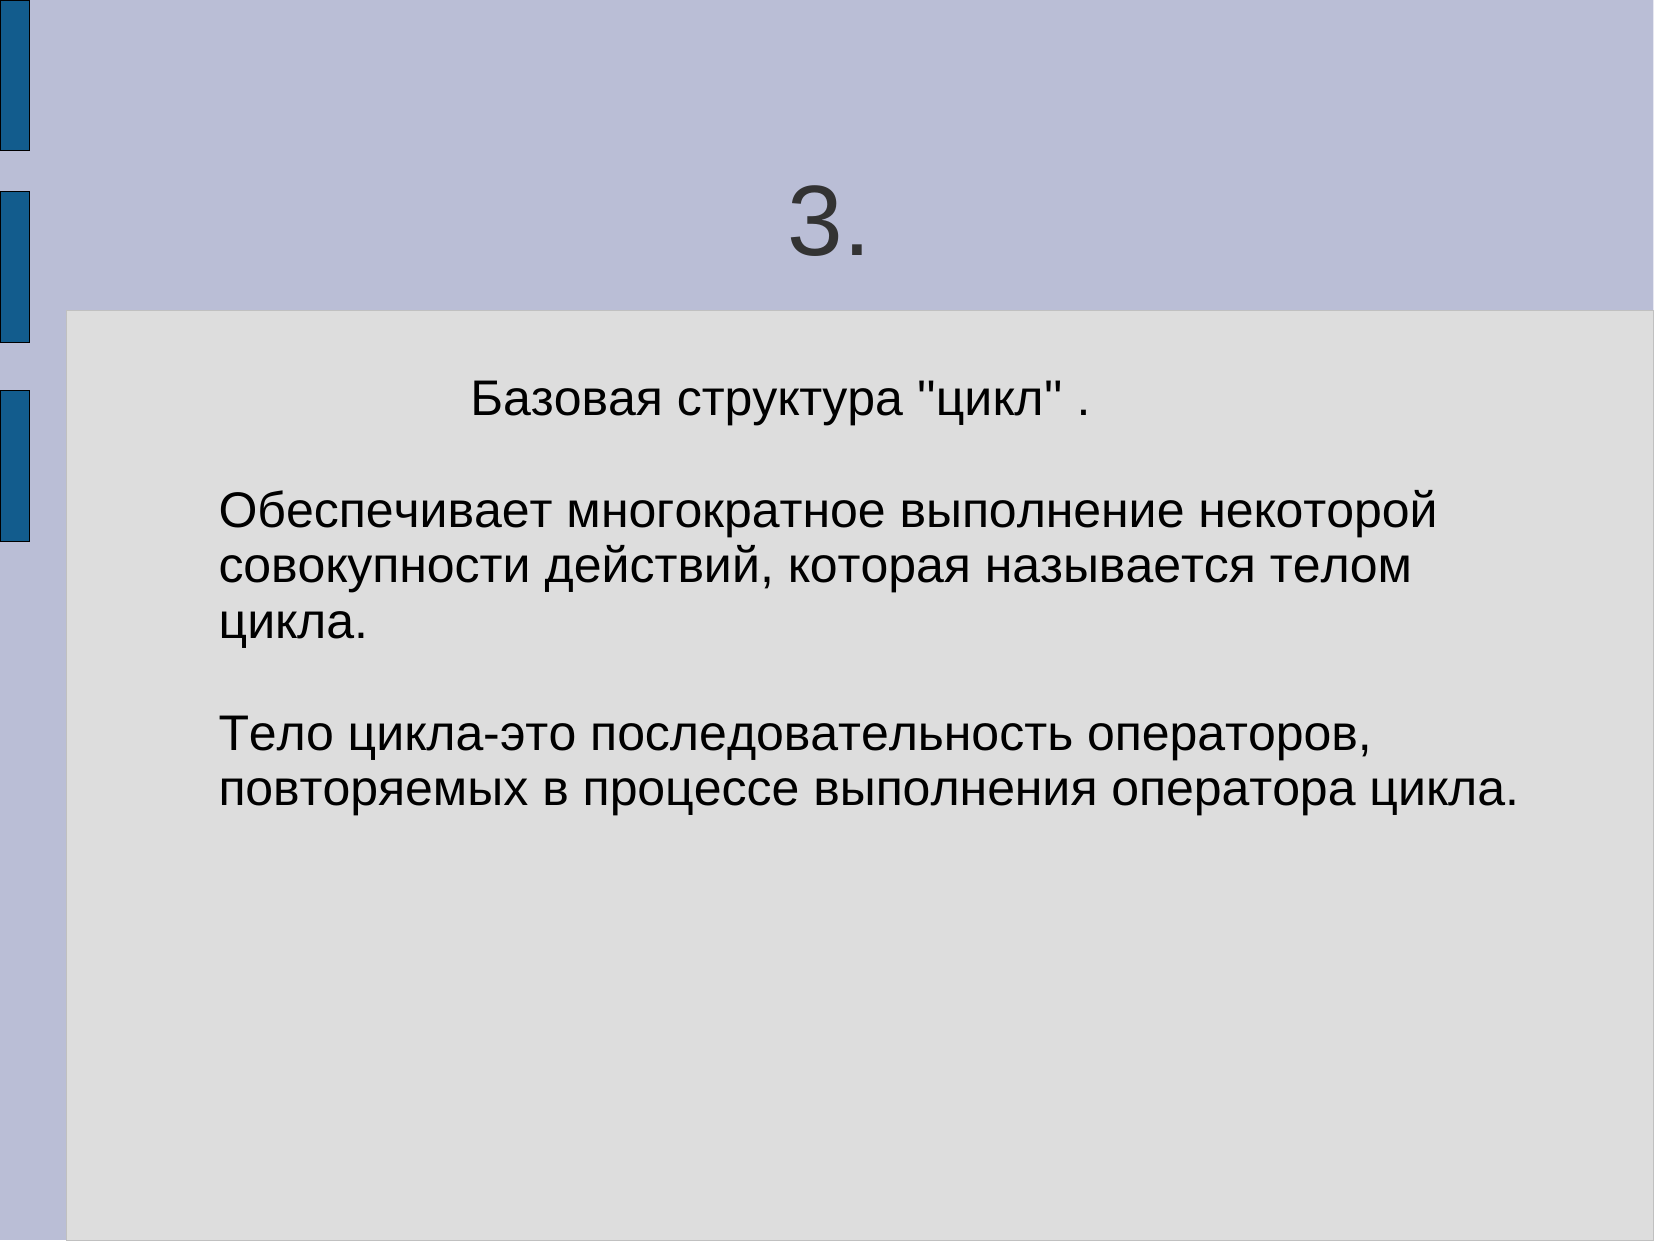

# 3.
 Базовая структура ''цикл'' .
Обеспечивает многократное выполнение некоторой совокупности действий, которая называется телом цикла.
Тело цикла-это последовательность операторов, повторяемых в процессе выполнения оператора цикла.